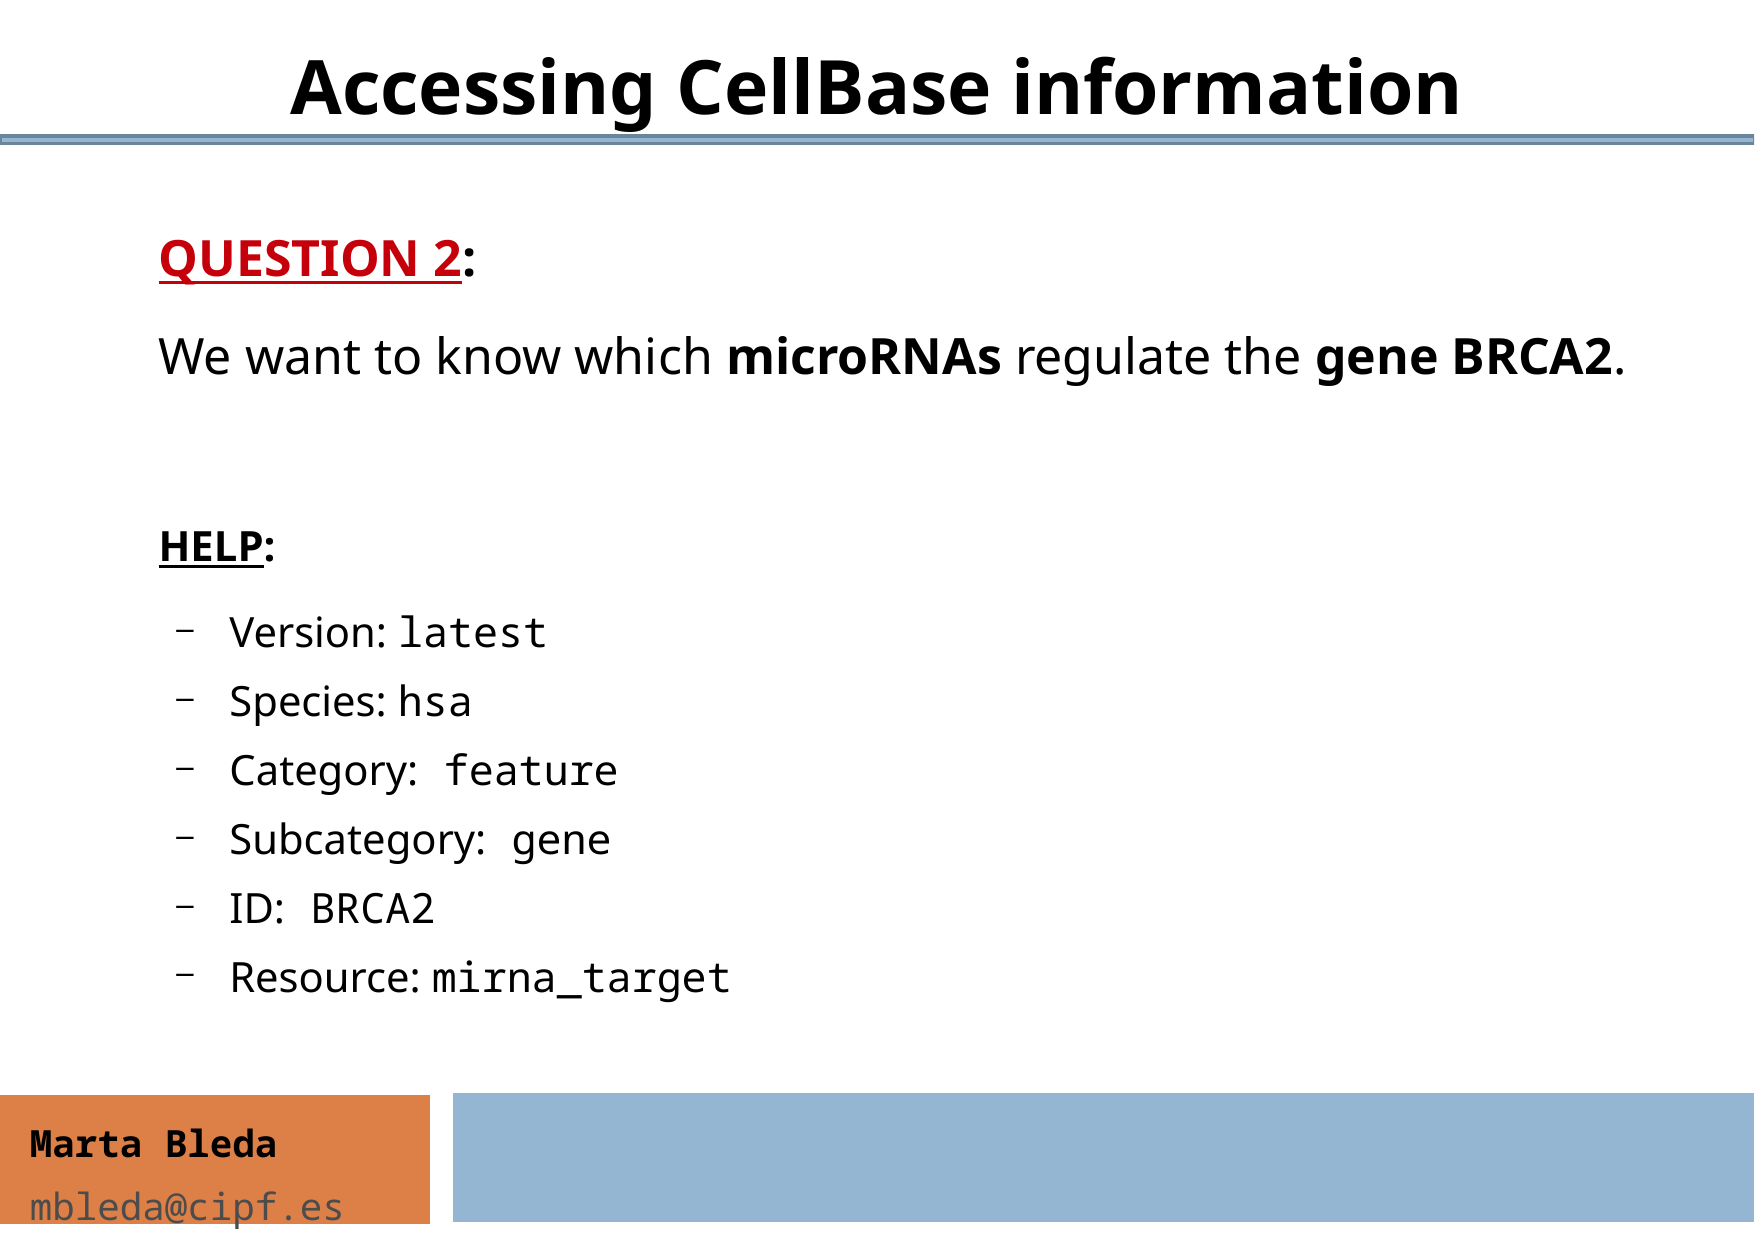

Accessing CellBase information
# QUESTION 2:
We want to know which microRNAs regulate the gene BRCA2.
HELP:
Version: latest
Species: hsa
Category: feature
Subcategory: gene
ID: BRCA2
Resource: mirna_target
Marta Bleda
mbleda@cipf.es